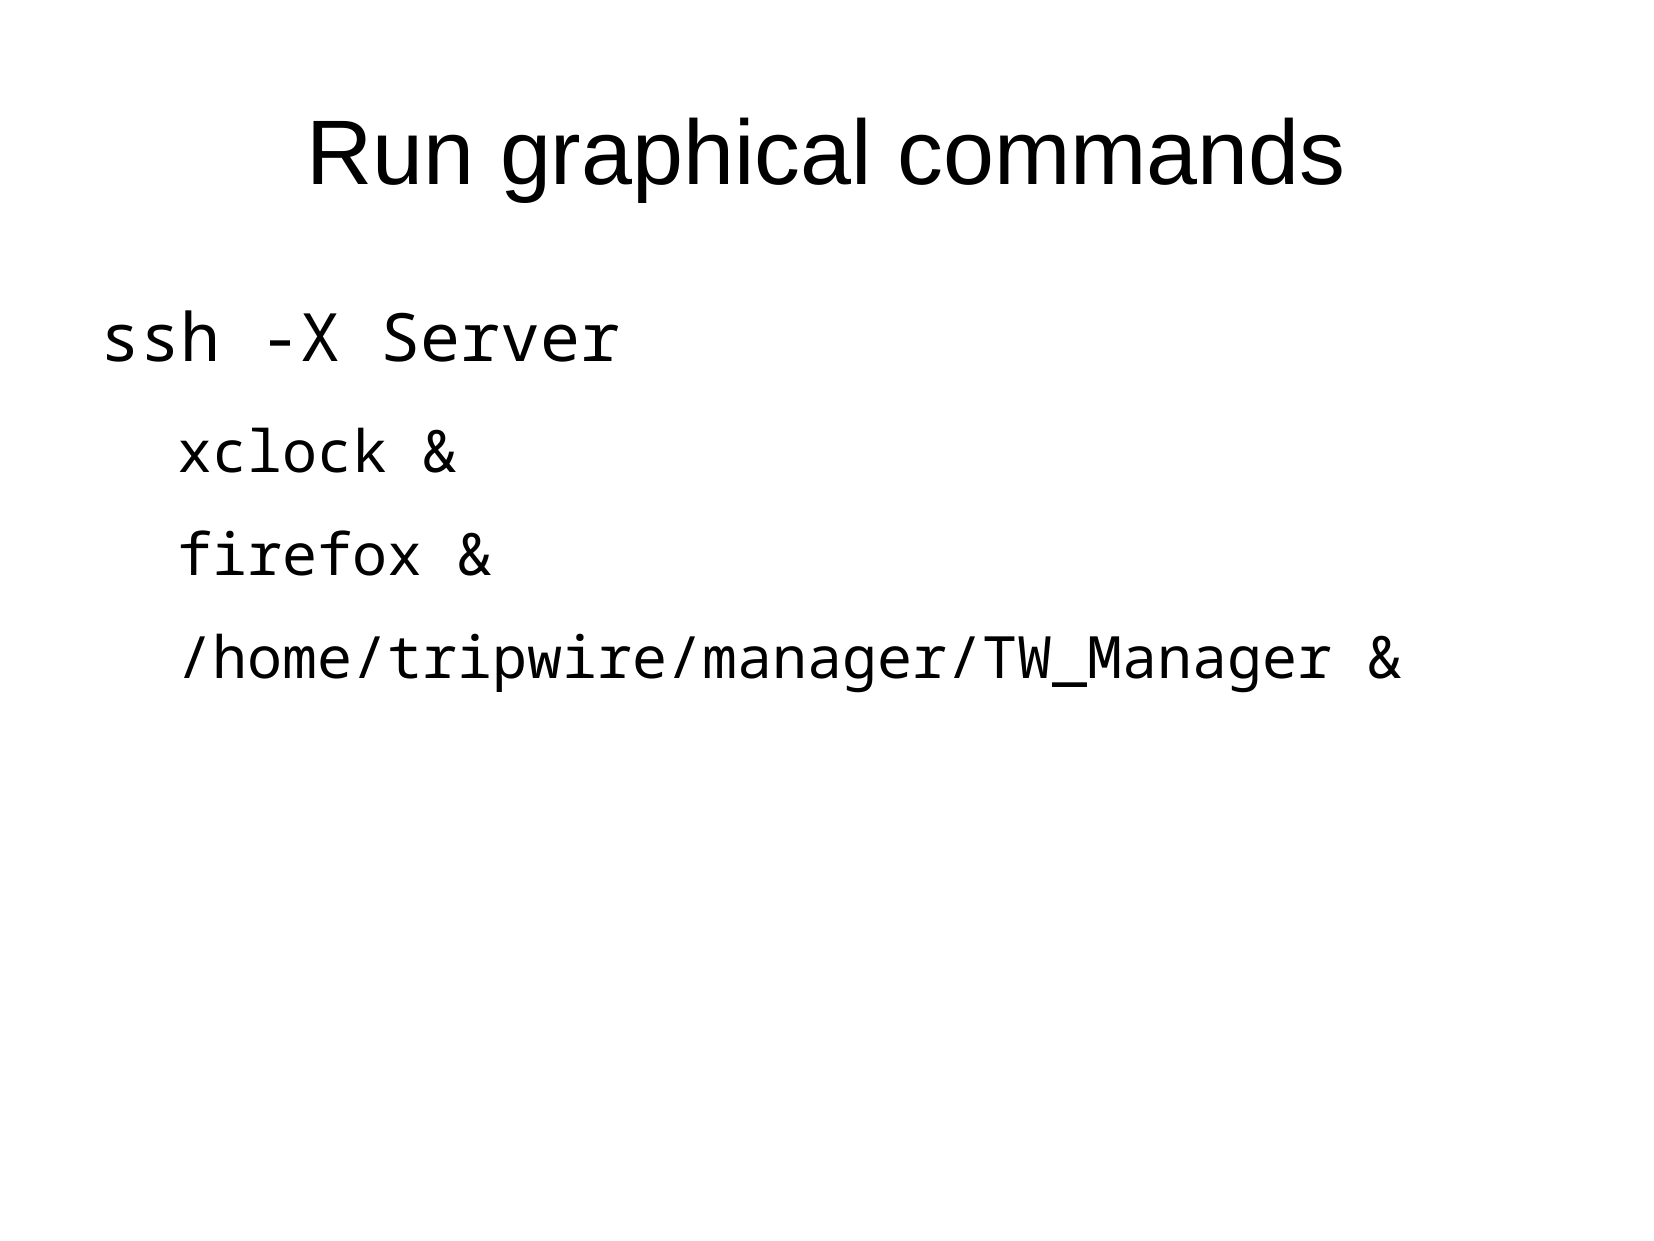

# Run graphical commands
ssh -X Server
xclock &
firefox &
/home/tripwire/manager/TW_Manager &